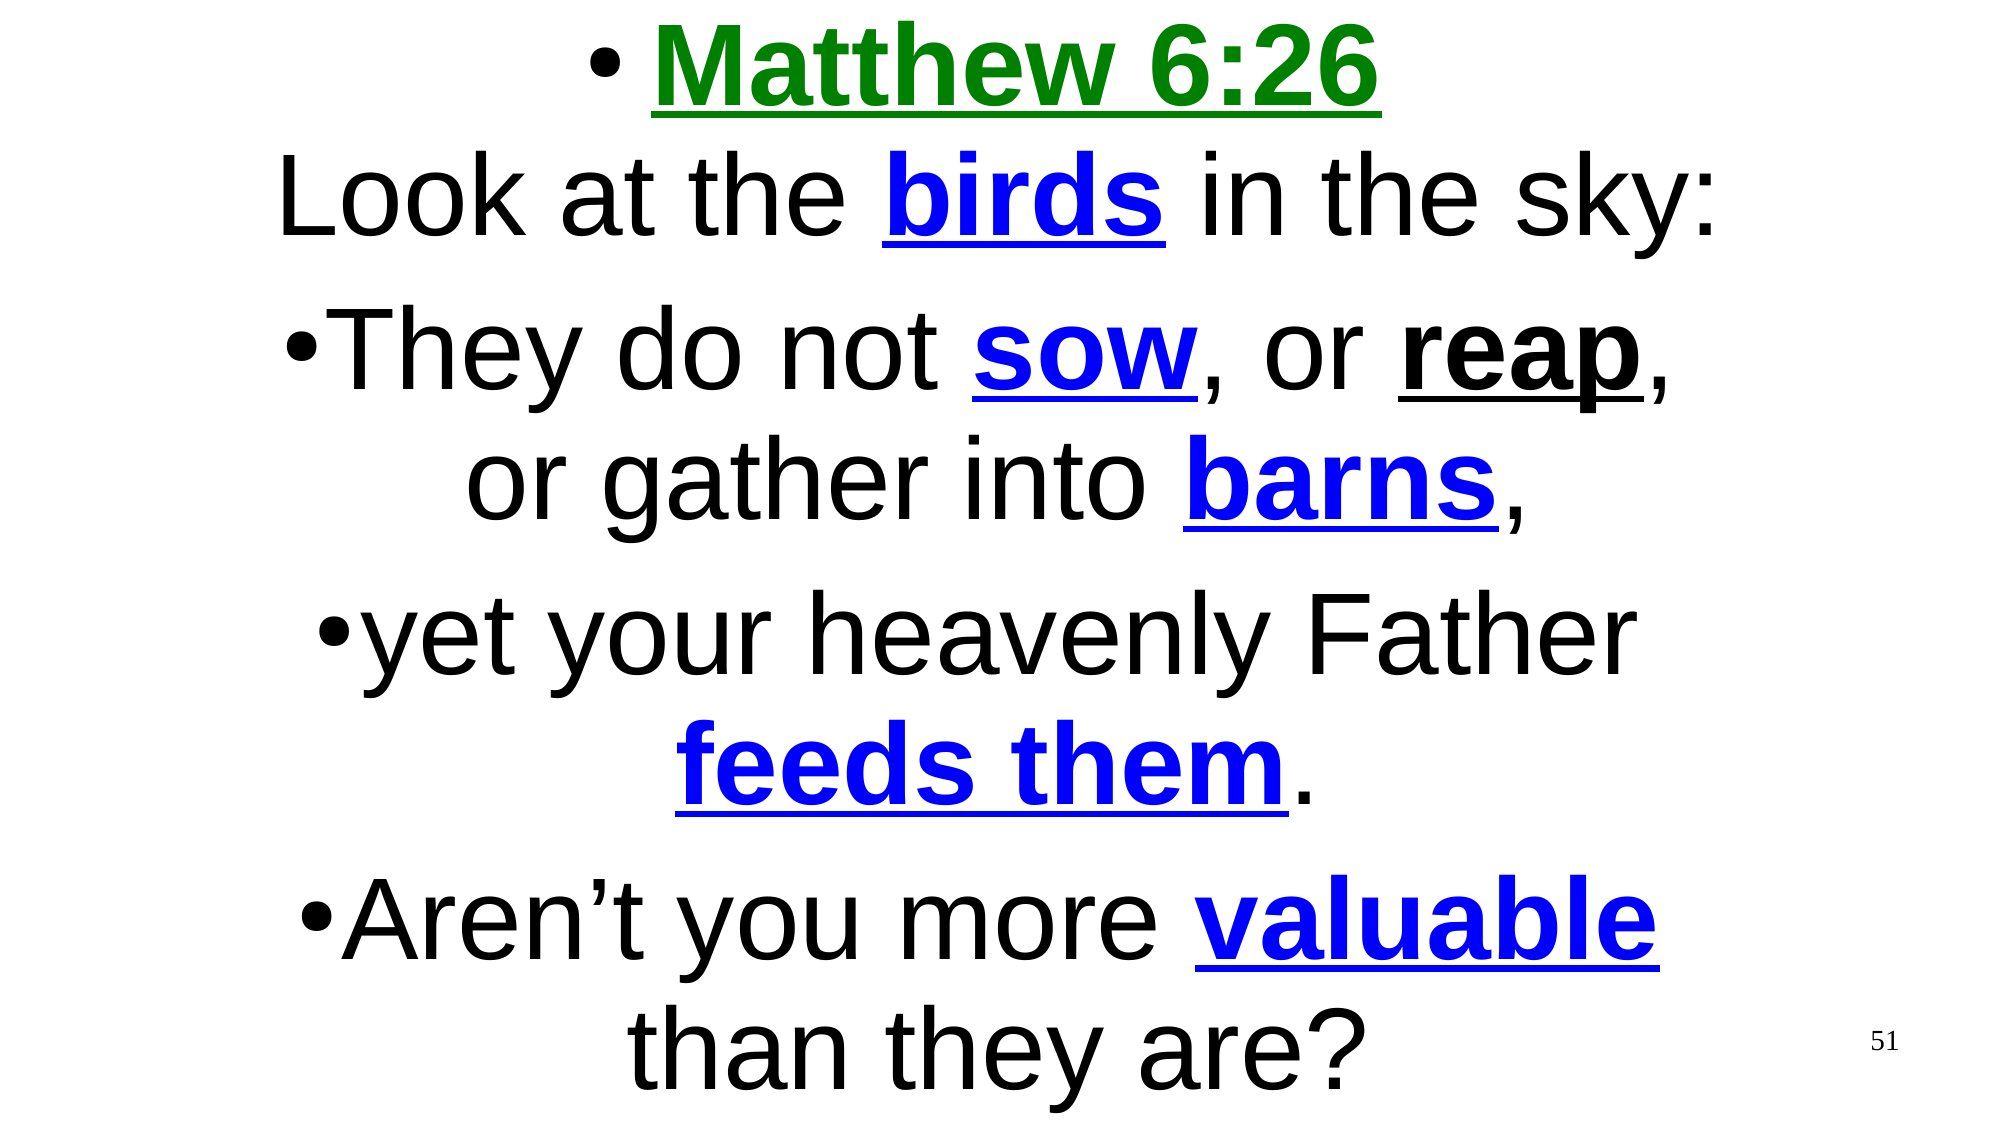

# Matthew 6:26 Look at the birds in the sky:
They do not sow, or reap,
or gather into barns,
yet your heavenly Father
feeds them.
Aren’t you more valuable
than they are?
51